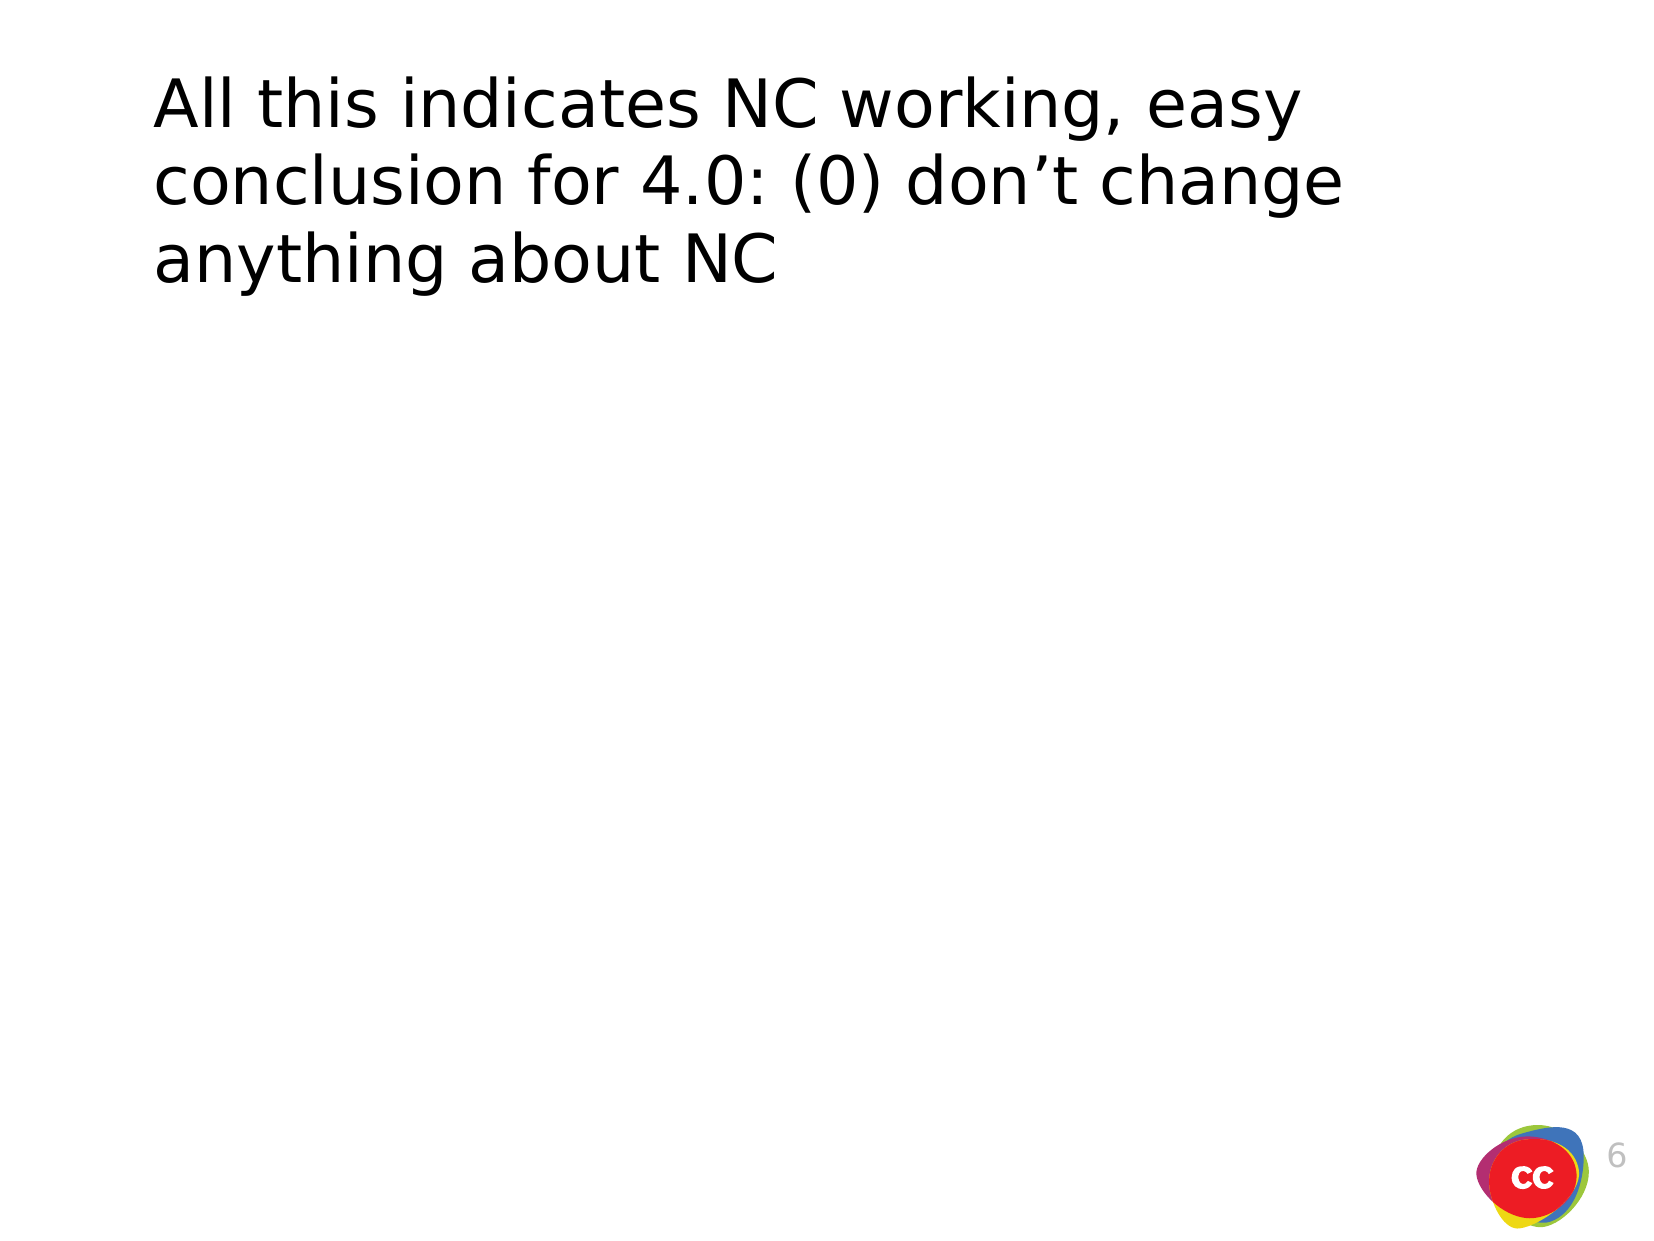

# All this indicates NC working, easy conclusion for 4.0: (0) don’t change anything about NC